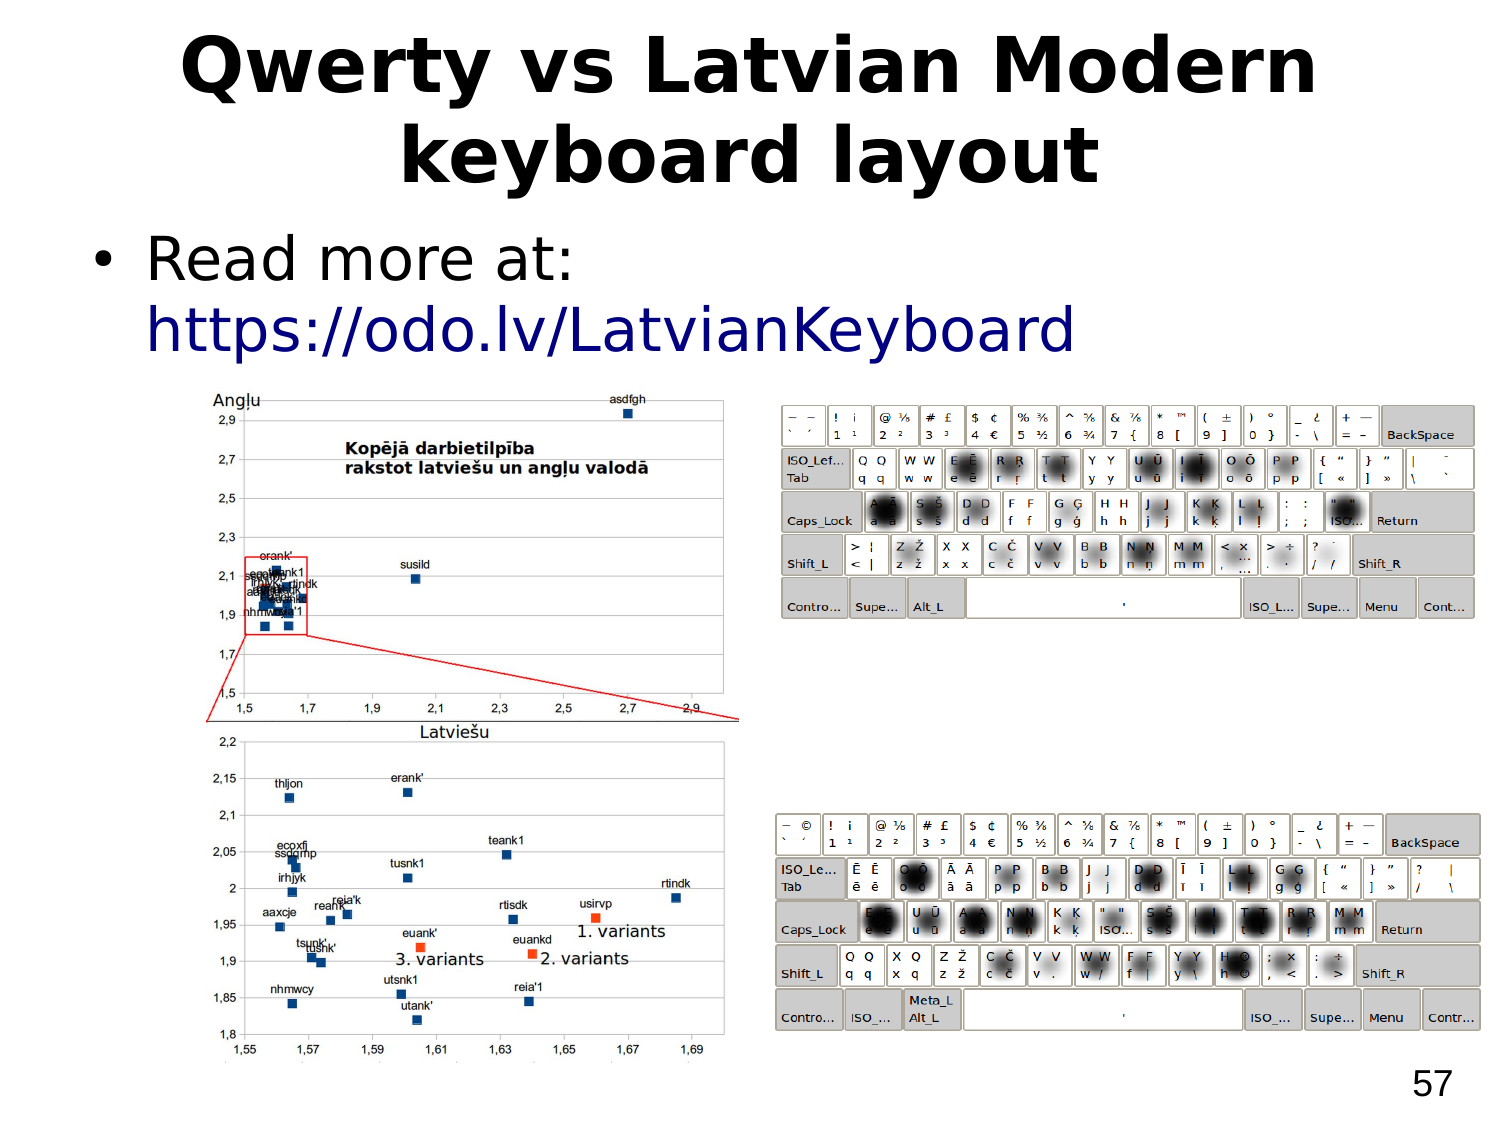

# Qwerty vs Latvian Modern keyboard layout
Read more at:
https://odo.lv/LatvianKeyboard